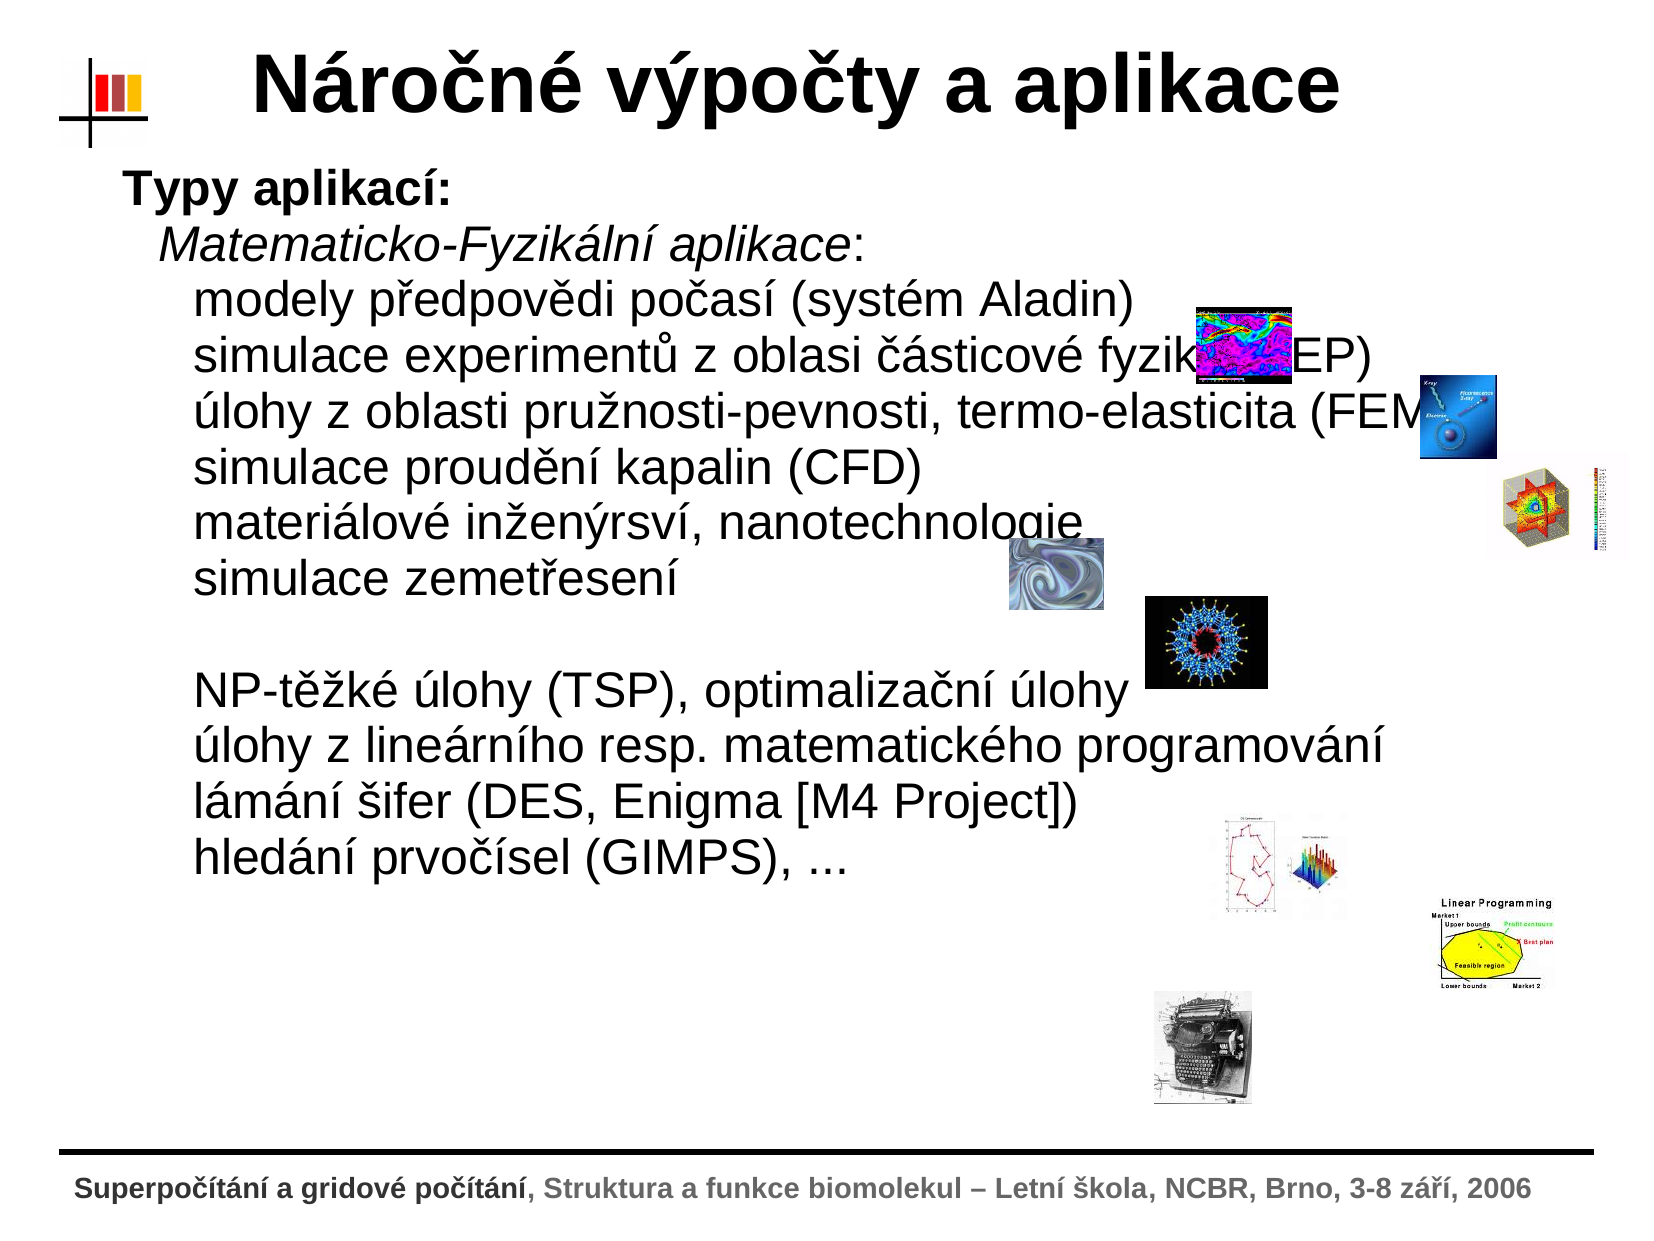

Náročné výpočty a aplikace
Typy aplikací:
Matematicko-Fyzikální aplikace:
modely předpovědi počasí (systém Aladin)
simulace experimentů z oblasi částicové fyziky (HEP)
úlohy z oblasti pružnosti-pevnosti, termo-elasticita (FEM)
simulace proudění kapalin (CFD)
materiálové inženýrsví, nanotechnologie
simulace zemetřesení
NP-těžké úlohy (TSP), optimalizační úlohy
úlohy z lineárního resp. matematického programování
lámání šifer (DES, Enigma [M4 Project])
hledání prvočísel (GIMPS), ...
Superpočítání a gridové počítání, Struktura a funkce biomolekul – Letní škola, NCBR, Brno, 3-8 září, 2006